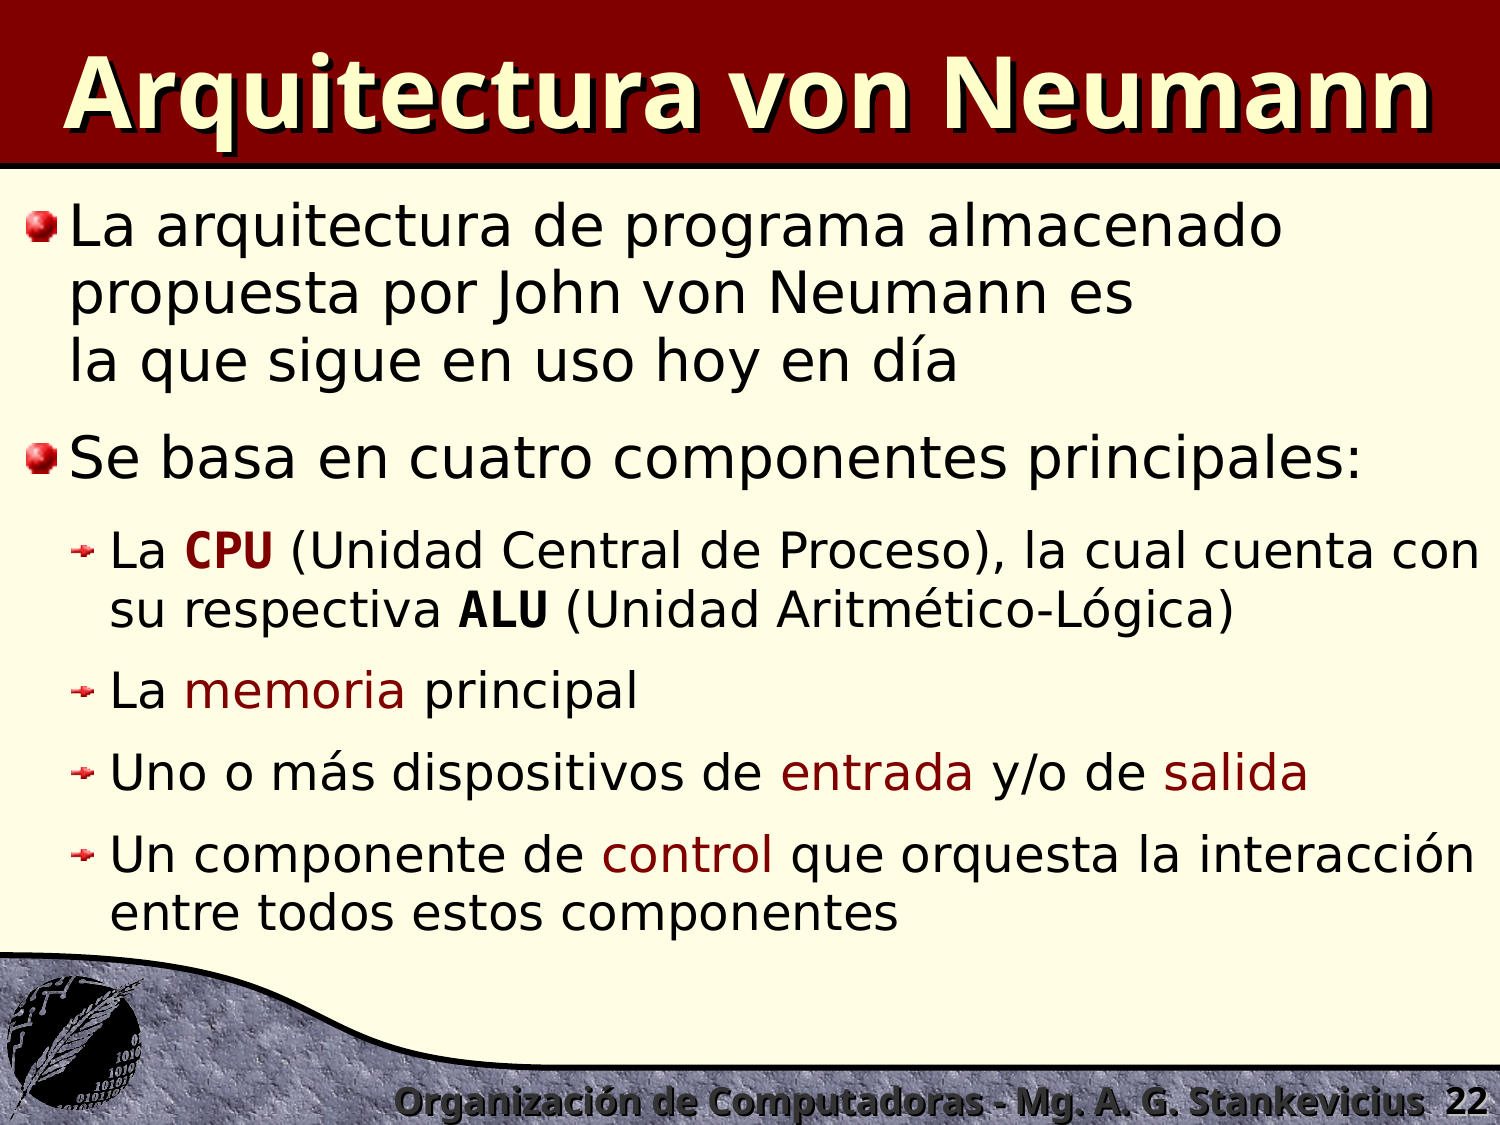

# Arquitectura von Neumann
La arquitectura de programa almacenado propuesta por John von Neumann es
la que sigue en uso hoy en día
Se basa en cuatro componentes principales:
La CPU (Unidad Central de Proceso), la cual cuenta con su respectiva ALU (Unidad Aritmético-Lógica)
La memoria principal
Uno o más dispositivos de entrada y/o de salida
Un componente de control que orquesta la interacción entre todos estos componentes
22